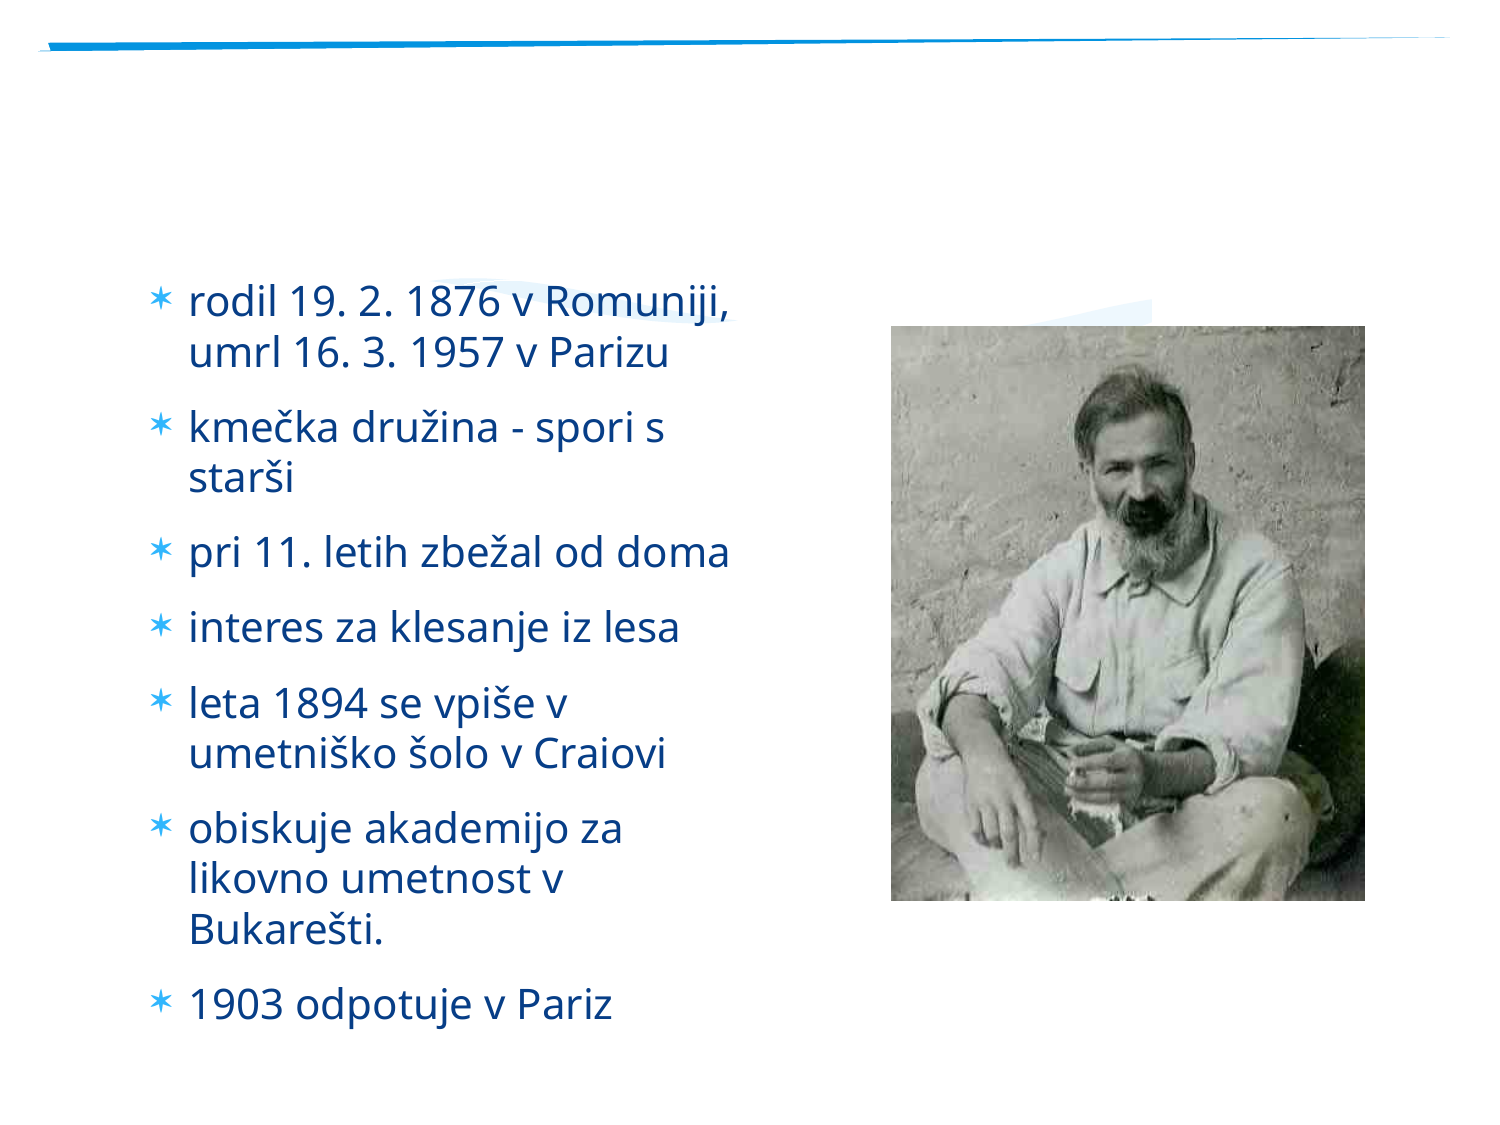

ŽIVLJENJE in DELO
# rodil 19. 2. 1876 v Romuniji, umrl 16. 3. 1957 v Parizu
kmečka družina - spori s starši
pri 11. letih zbežal od doma
interes za klesanje iz lesa
leta 1894 se vpiše v umetniško šolo v Craiovi
obiskuje akademijo za likovno umetnost v Bukarešti.
1903 odpotuje v Pariz